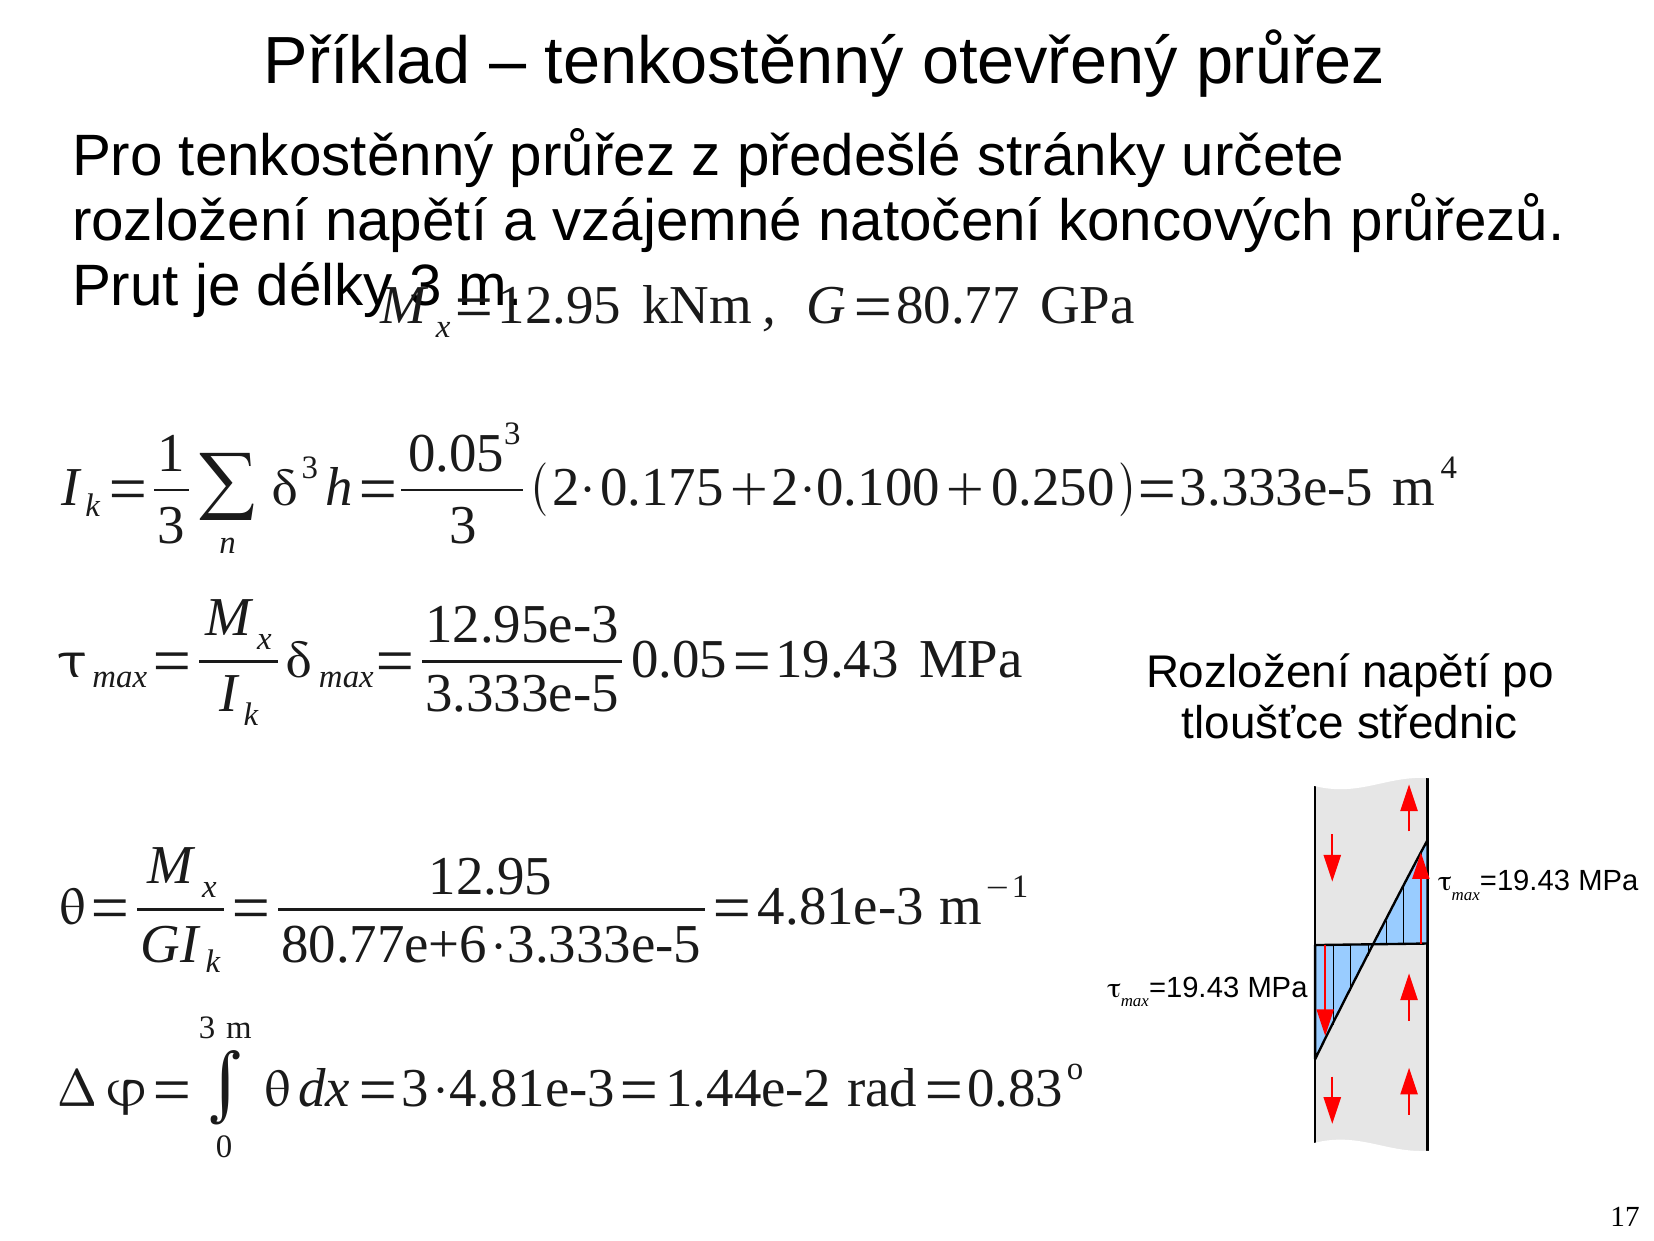

# Příklad – tenkostěnný otevřený průřez
Pro tenkostěnný průřez z předešlé stránky určete rozložení napětí a vzájemné natočení koncových průřezů. Prut je délky 3 m.
Rozložení napětí po tloušťce střednic
tmax=19.43 MPa
tmax=19.43 MPa
17